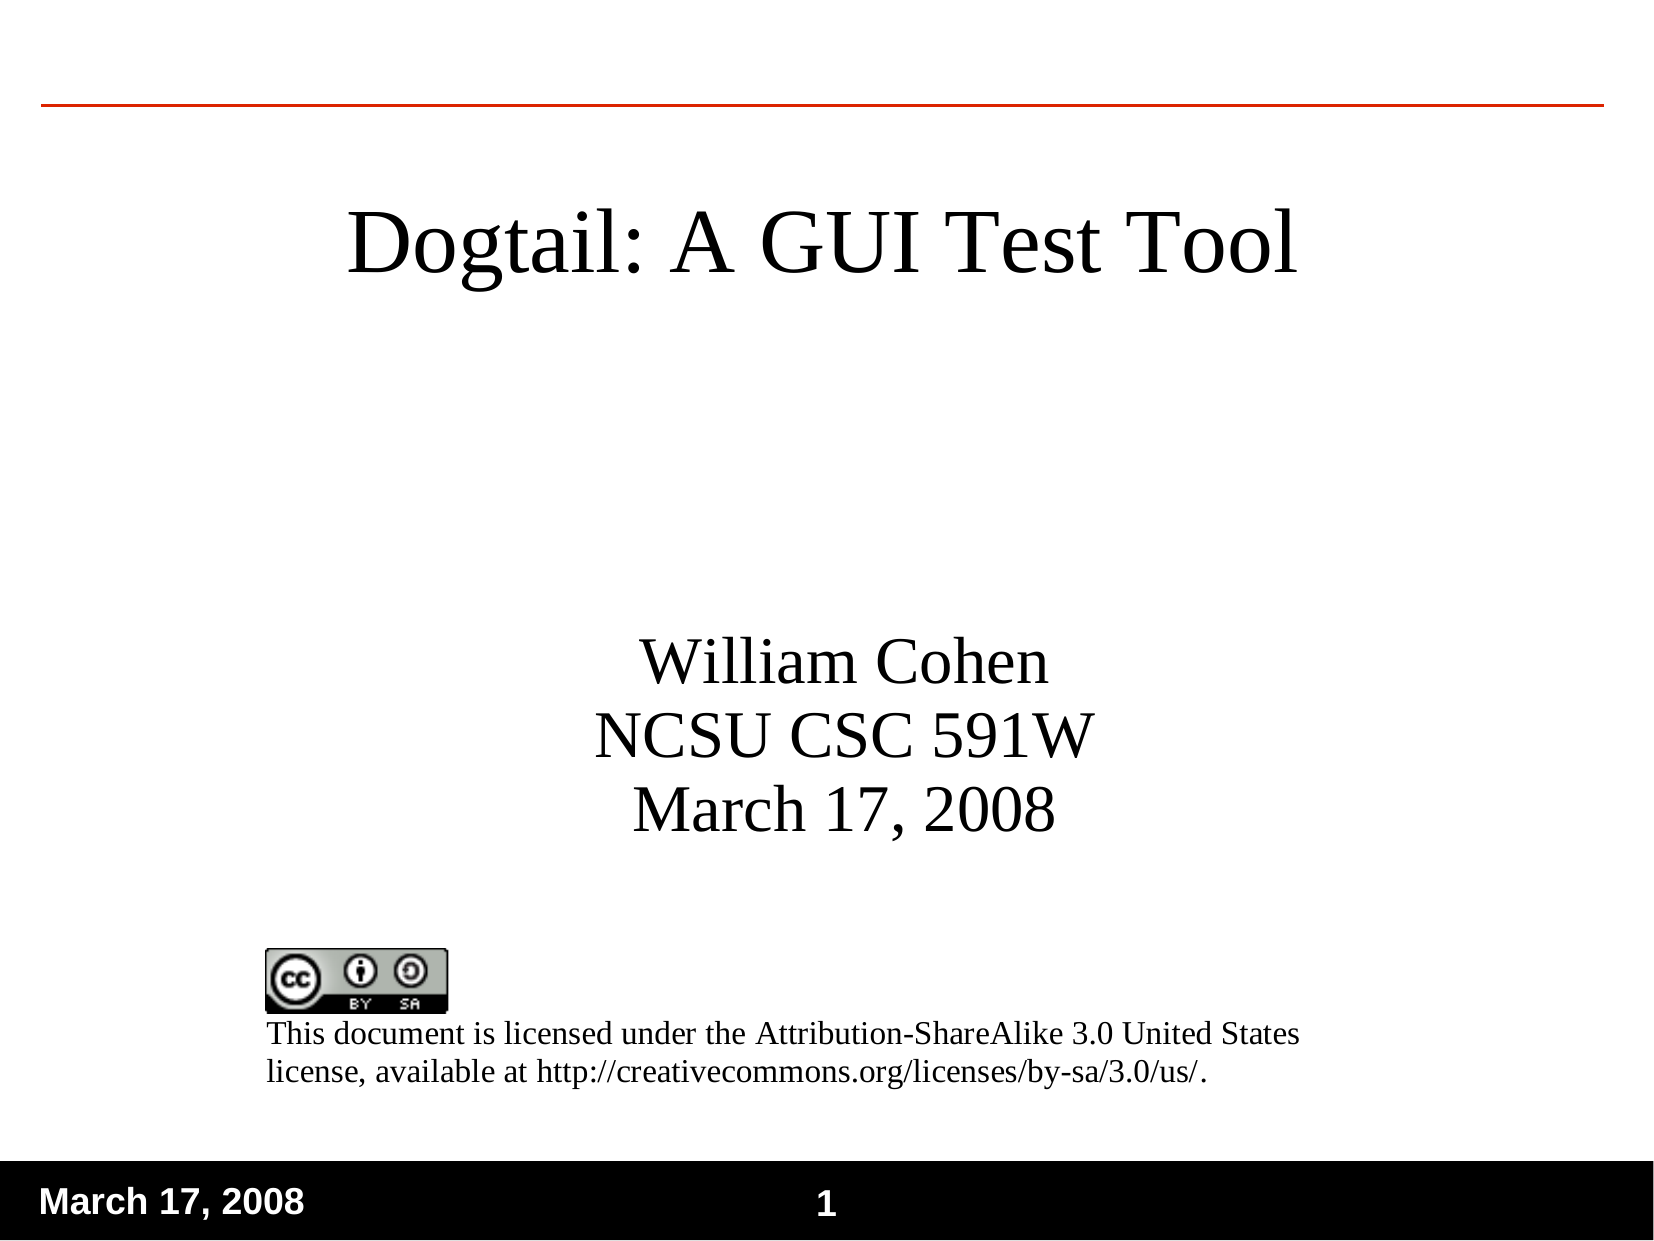

# Dogtail: A GUI Test Tool
William Cohen
NCSU CSC 591W
March 17, 2008